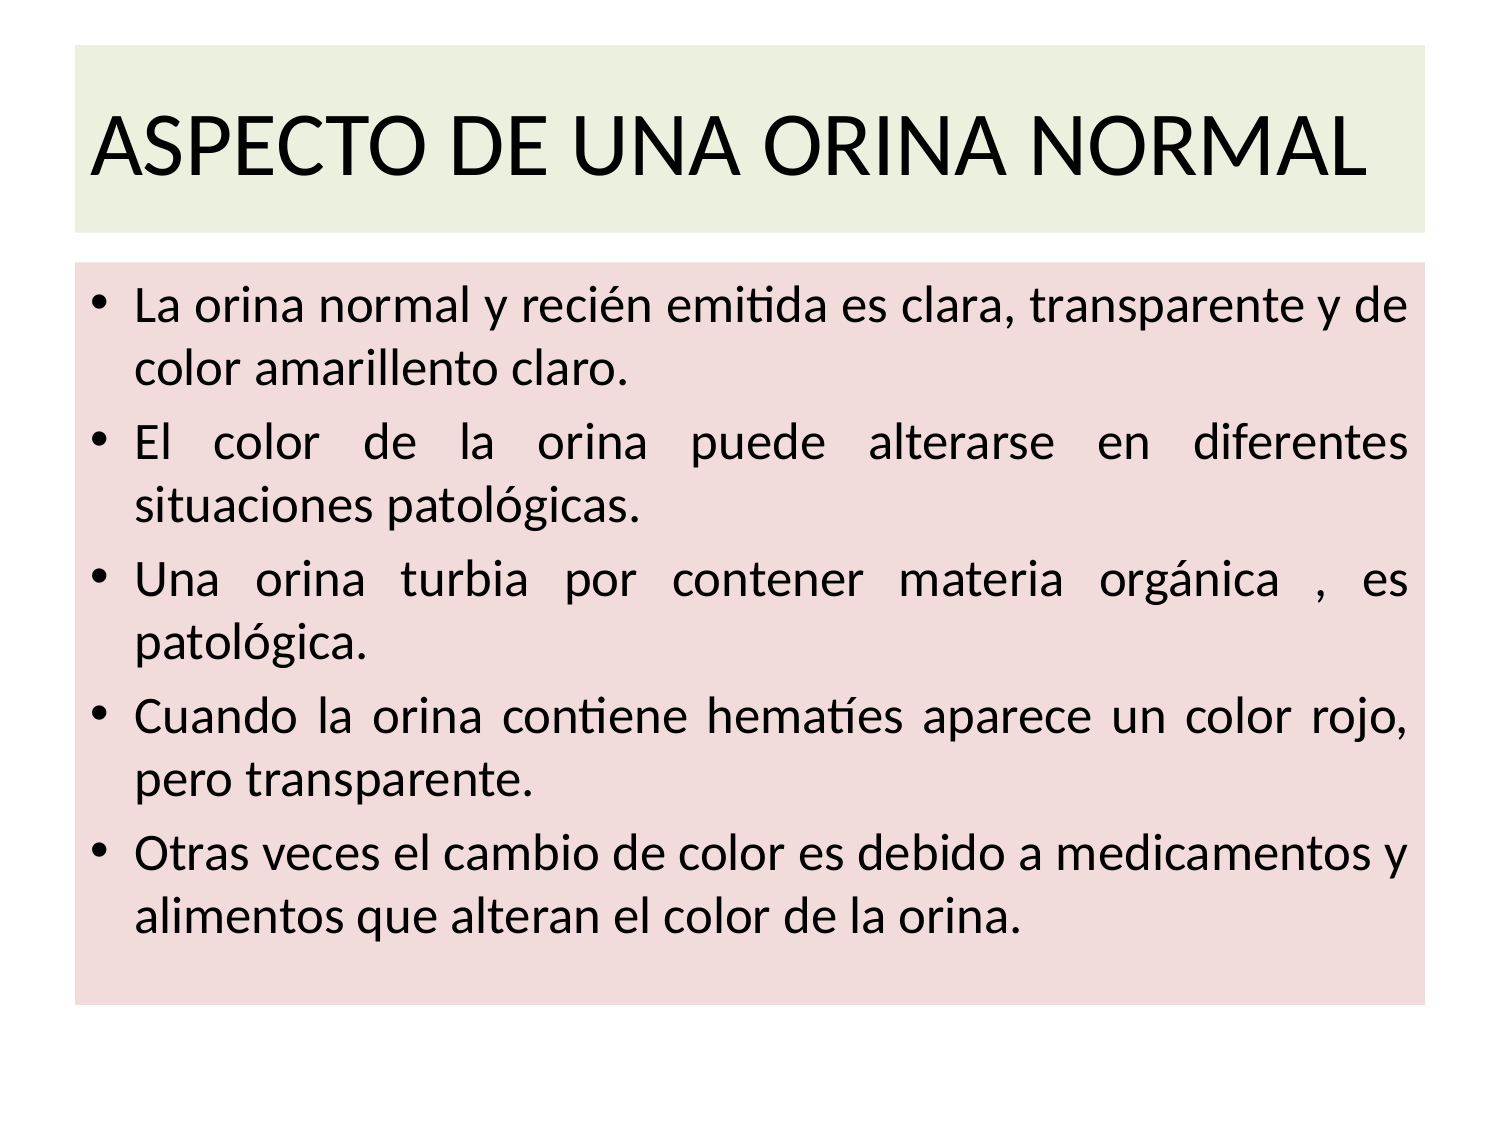

# ASPECTO DE UNA ORINA NORMAL
La orina normal y recién emitida es clara, transparente y de color amarillento claro.
El color de la orina puede alterarse en diferentes situaciones patológicas.
Una orina turbia por contener materia orgánica , es patológica.
Cuando la orina contiene hematíes aparece un color rojo, pero transparente.
Otras veces el cambio de color es debido a medicamentos y alimentos que alteran el color de la orina.